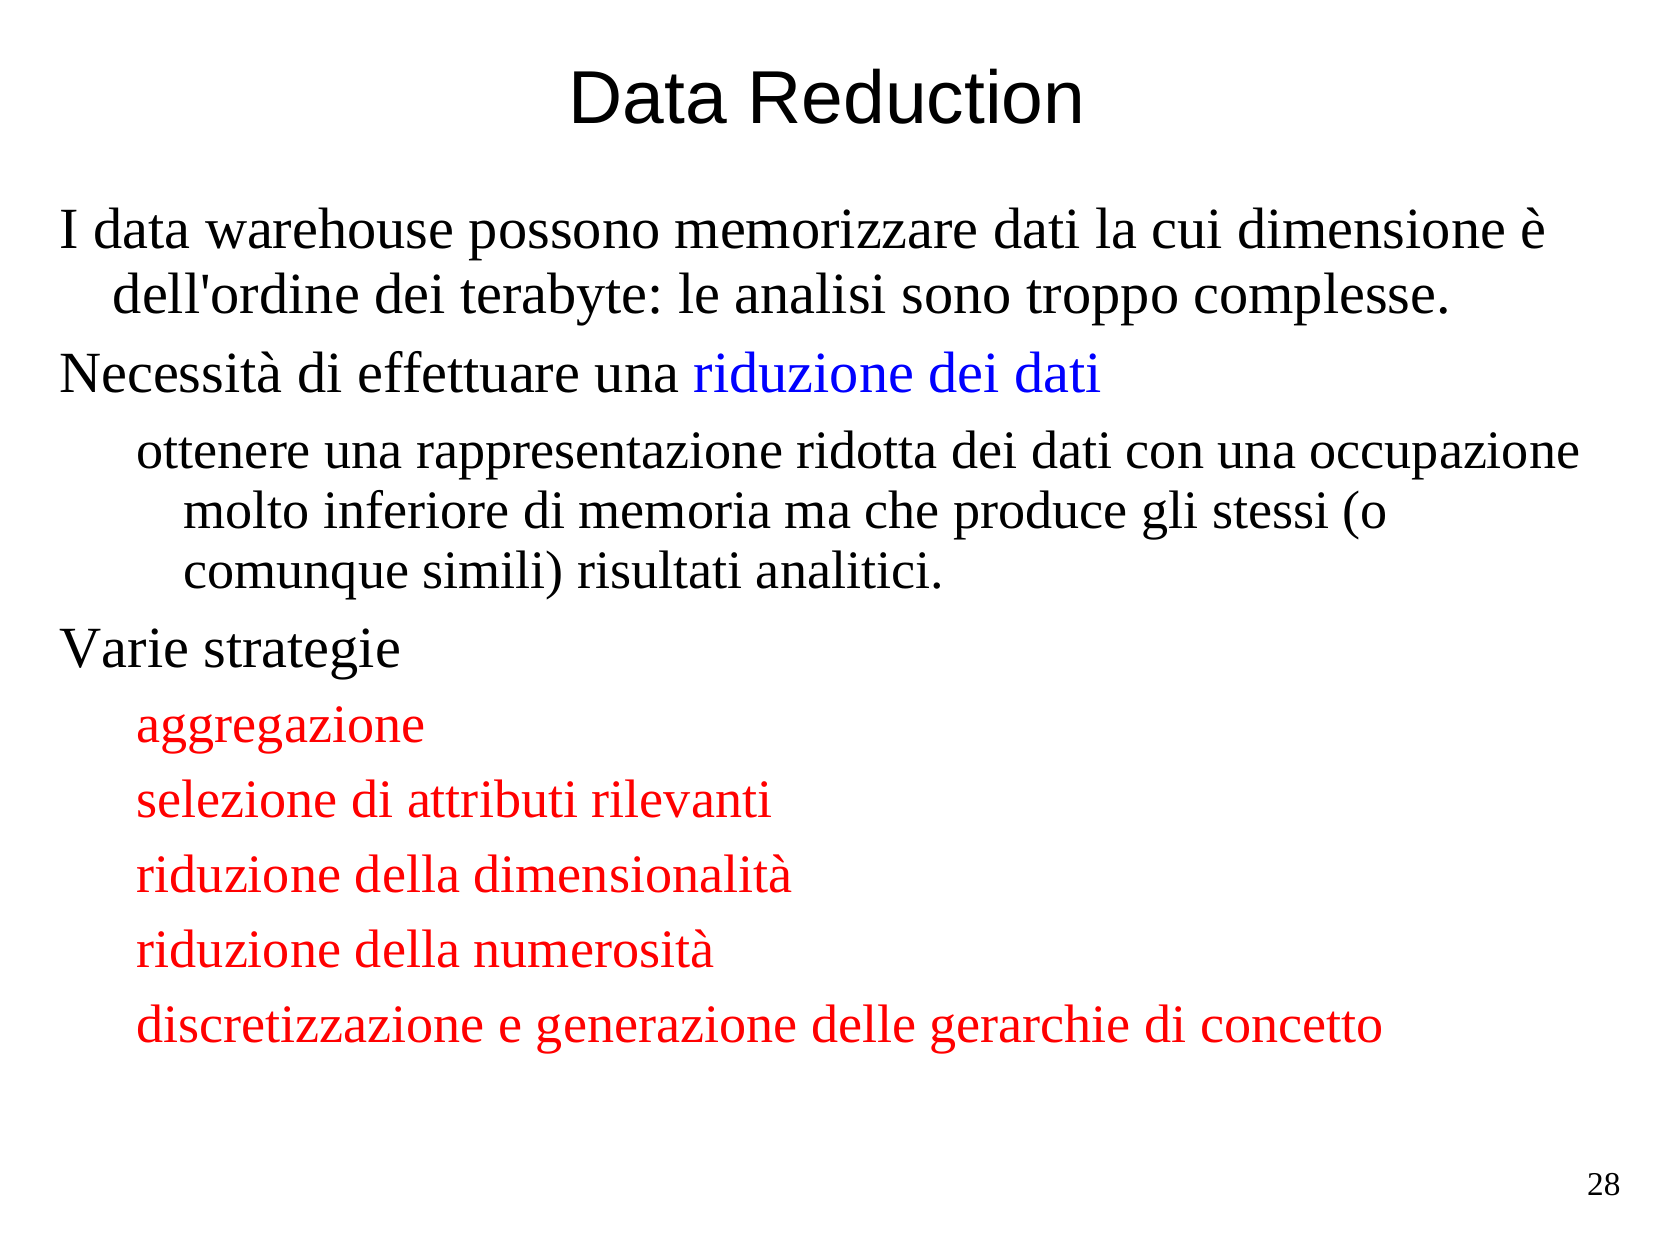

# Data Reduction
I data warehouse possono memorizzare dati la cui dimensione è dell'ordine dei terabyte: le analisi sono troppo complesse.
Necessità di effettuare una riduzione dei dati
ottenere una rappresentazione ridotta dei dati con una occupazione molto inferiore di memoria ma che produce gli stessi (o comunque simili) risultati analitici.
Varie strategie
aggregazione
selezione di attributi rilevanti
riduzione della dimensionalità
riduzione della numerosità
discretizzazione e generazione delle gerarchie di concetto